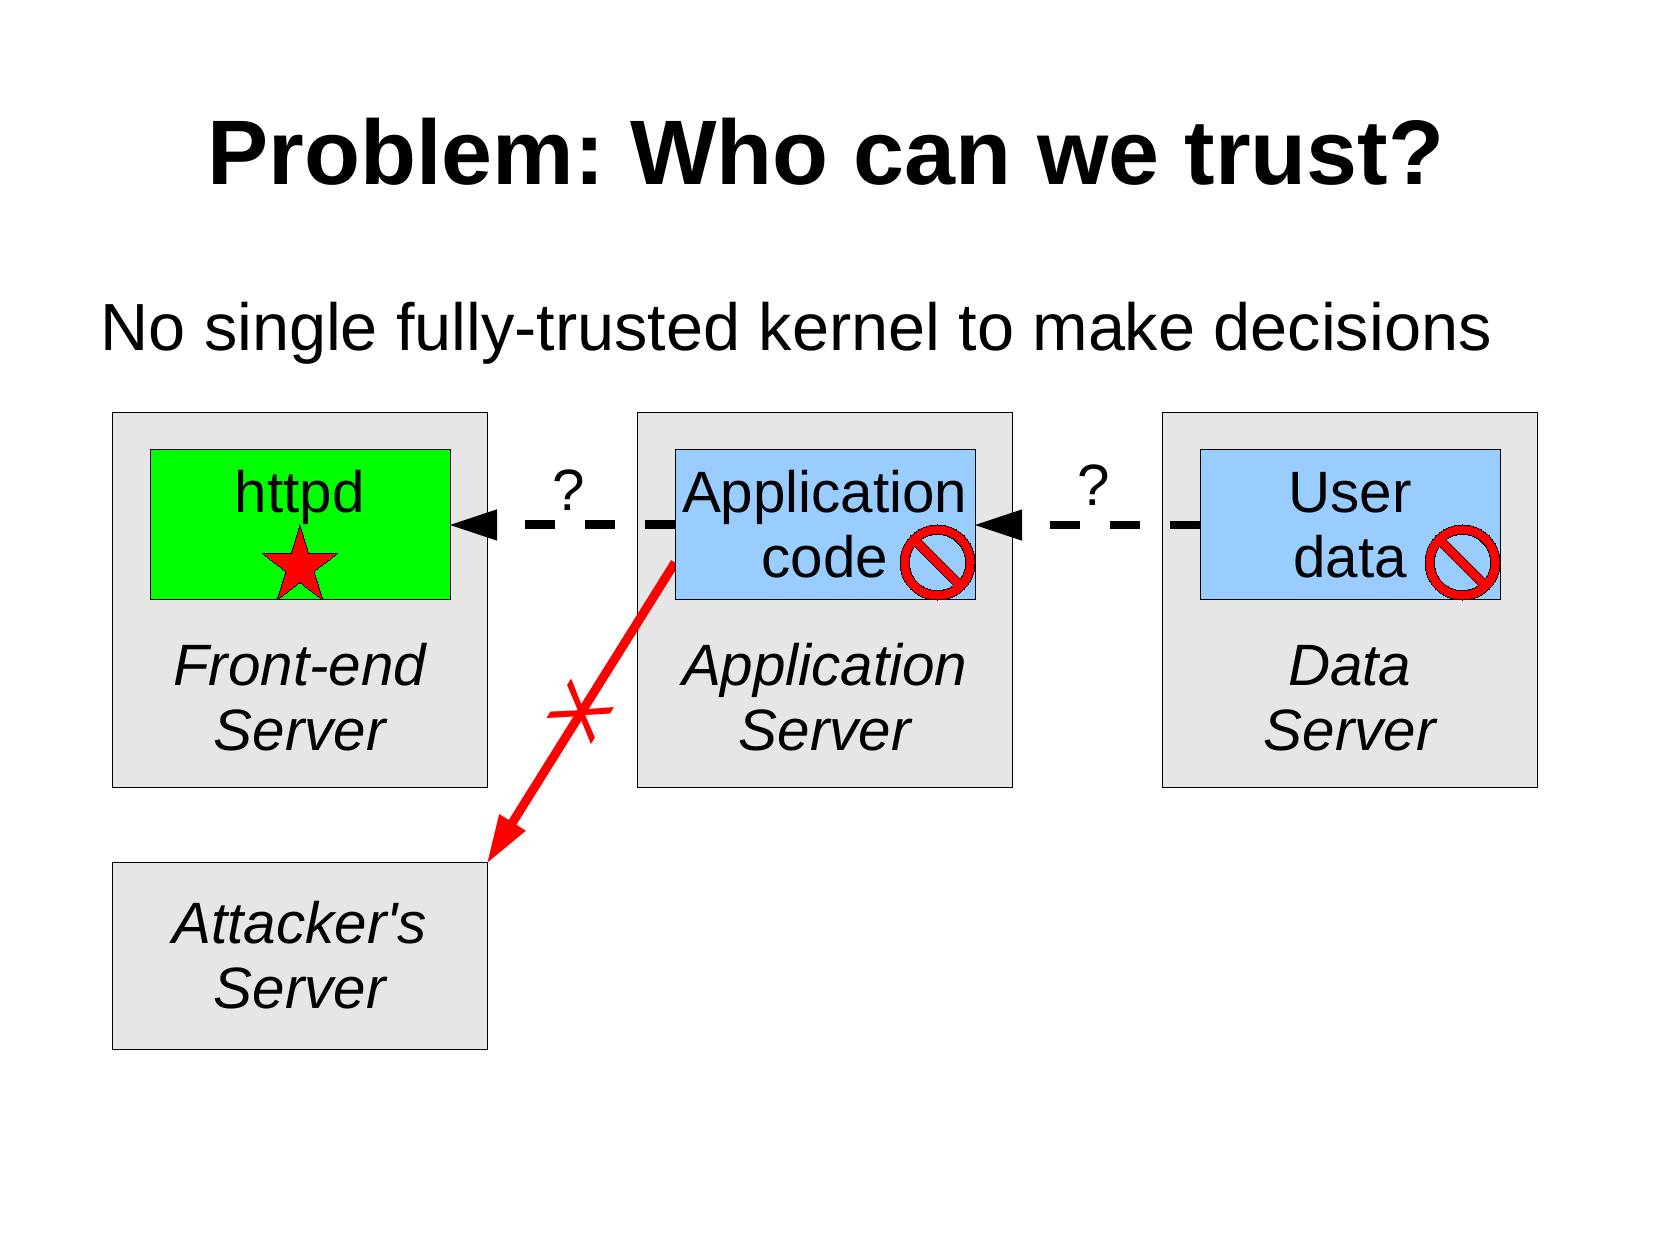

# Problem: Who can we trust?
No single fully-trusted kernel to make decisions
Front-end
Server
Application
Server
Data
Server
?
httpd
?
Application
code
User
data
X
Attacker's
Server